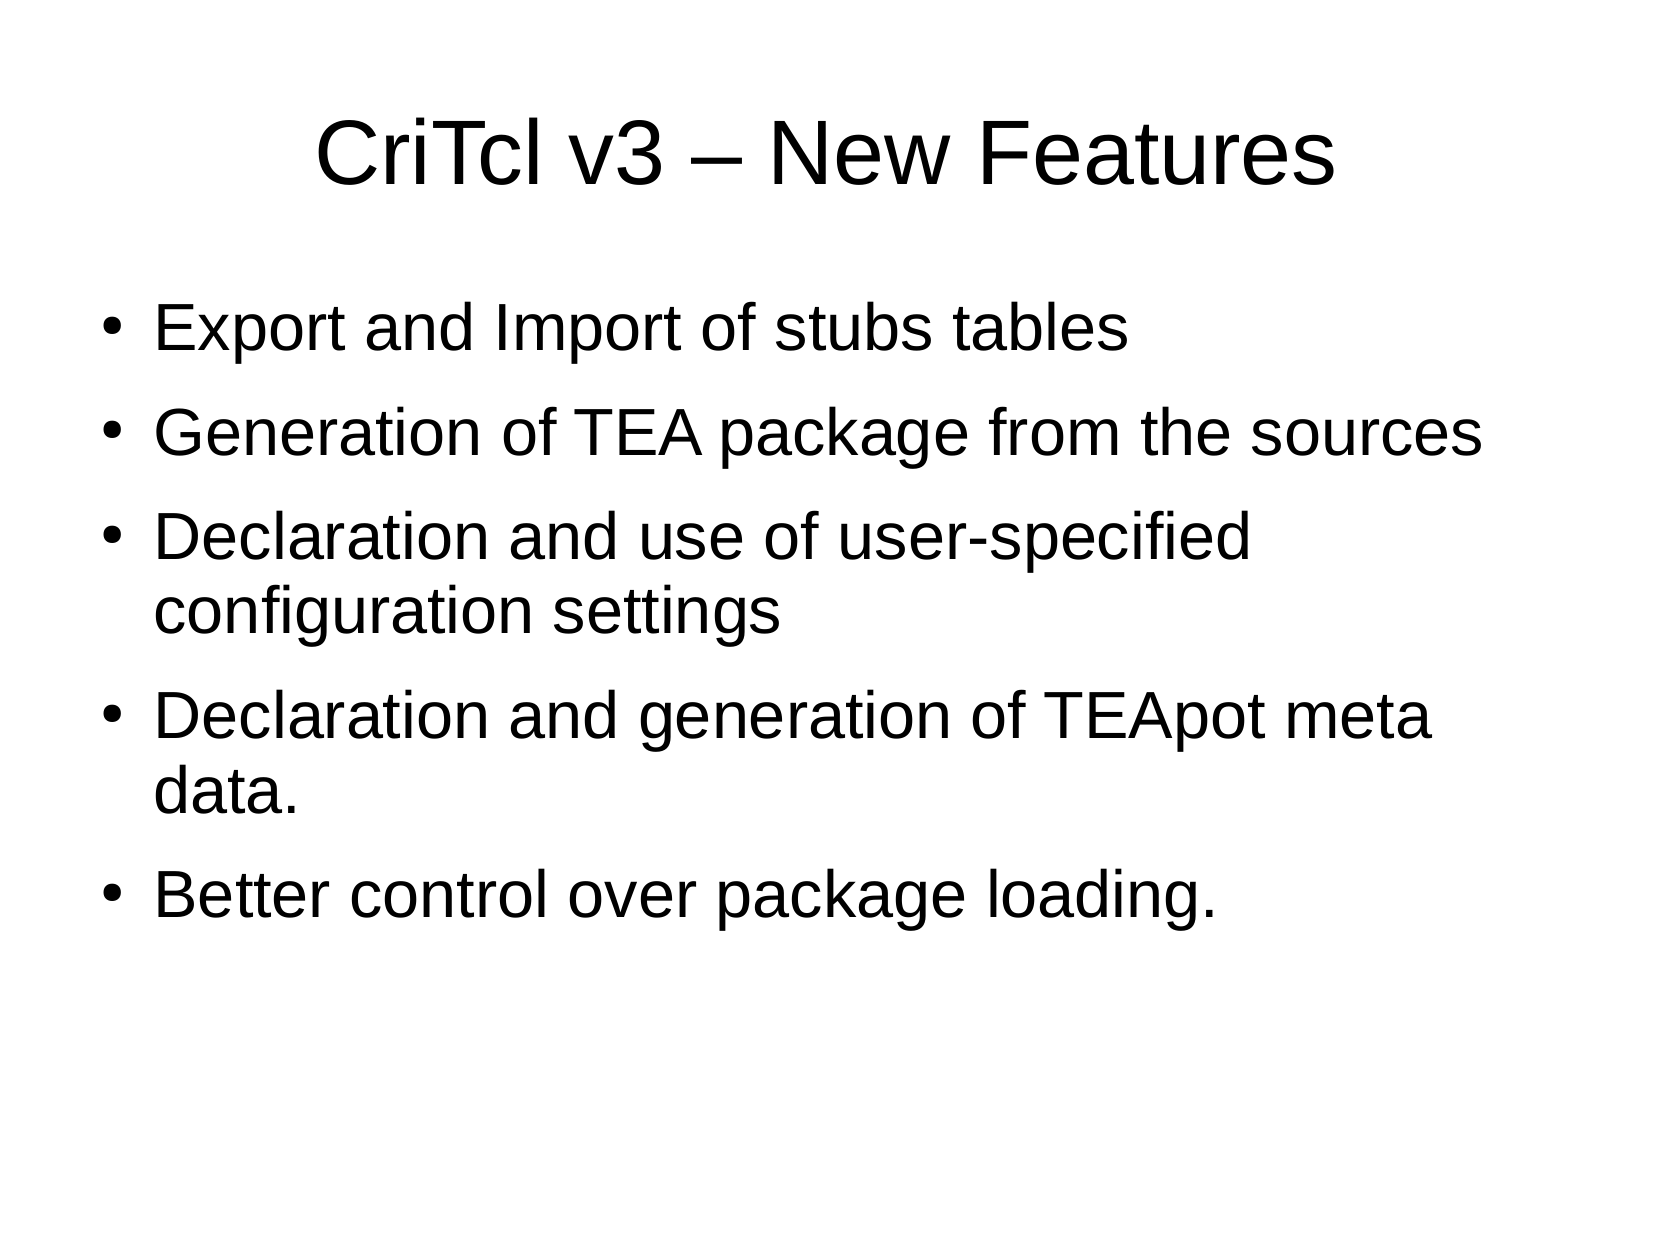

# CriTcl v3 – New Features
Export and Import of stubs tables
Generation of TEA package from the sources
Declaration and use of user-specified configuration settings
Declaration and generation of TEApot meta data.
Better control over package loading.